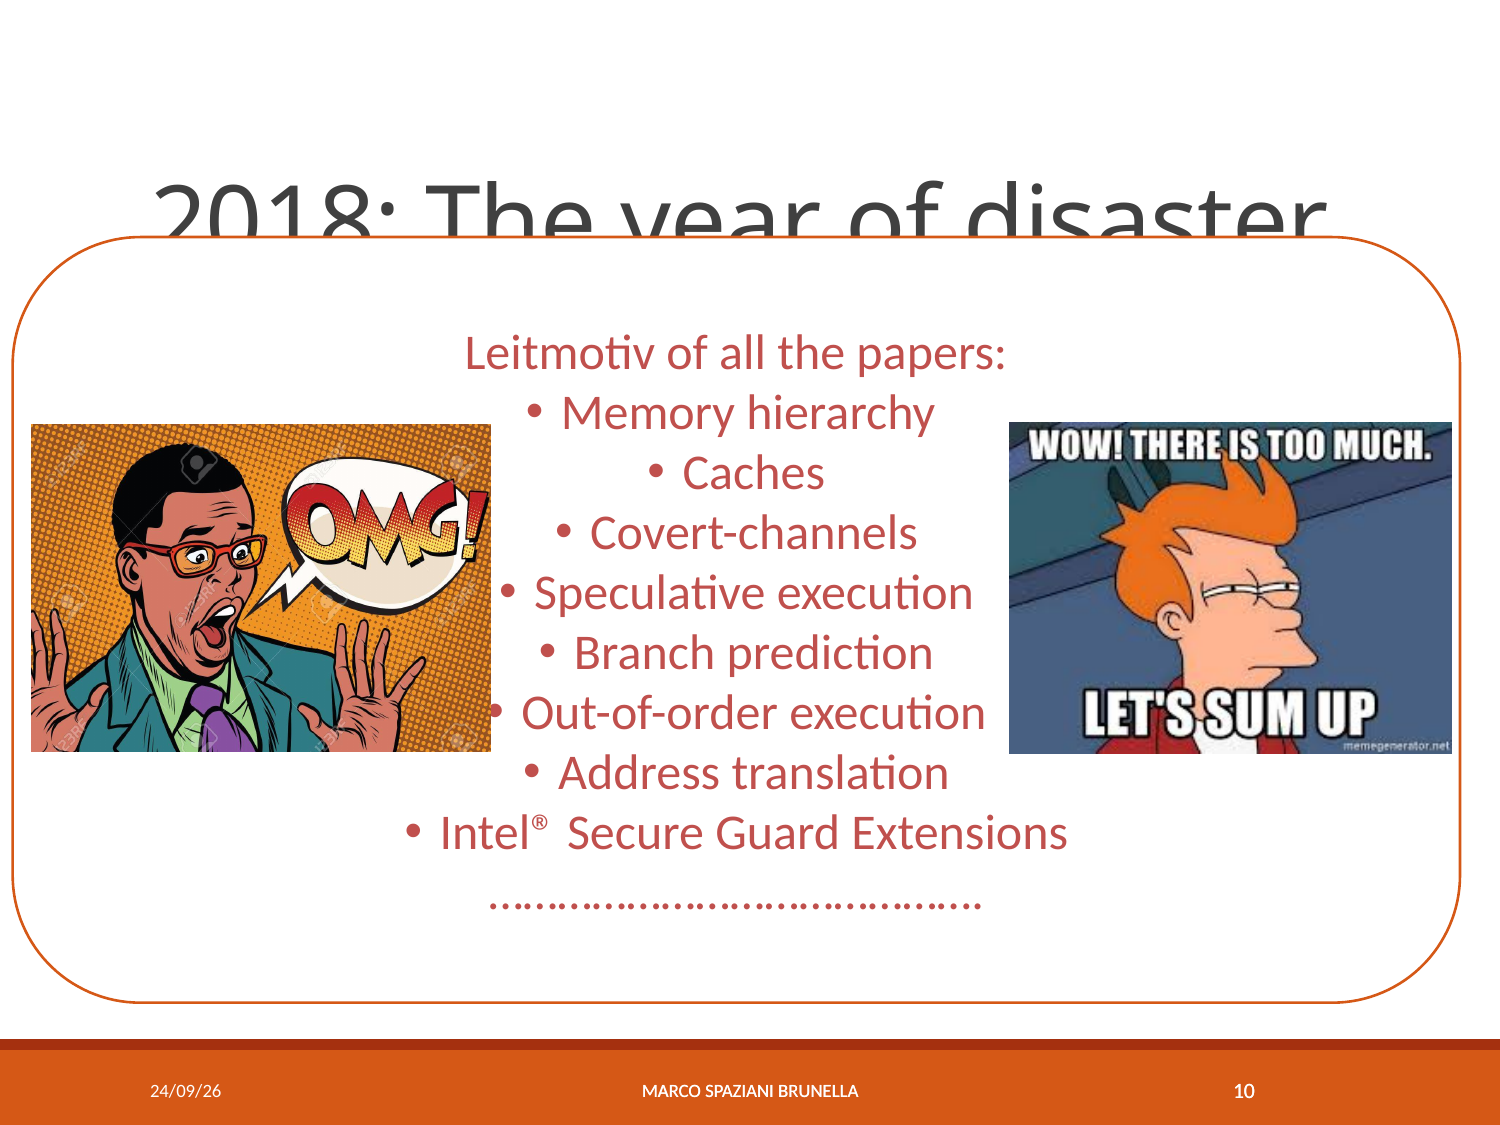

2018: The year of disaster
Leitmotiv of all the papers:
Memory hierarchy
Caches
Covert-channels
Speculative execution
Branch prediction
Out-of-order execution
Address translation
Intel® Secure Guard Extensions
…………………………………….
January
 August
November
Meltdown-PK
Meltdown-BR
Foreshadow-SGX
Foreshadow-OS
Foreshadow-VMM
Spectre Attack
(CVE-2017-5753
&
 CVE-2017-5715 )
Meltdown Attack
(CVE-2017-5754)
L1 Terminal Fault
(CVE-2018-3615 ,
CVE-2018-3620 &
 CVE-2018-3646)
Spectre-PHT-CA-OP
Spectre-PHT-SA-IP
Spectre-PHT-SA-OP
Spectre-BTB-SA-IP
Spectre-BTB-SA-OP
Focus of this work
Marco Spaziani Brunella
Marco Spaziani Brunella
9
9